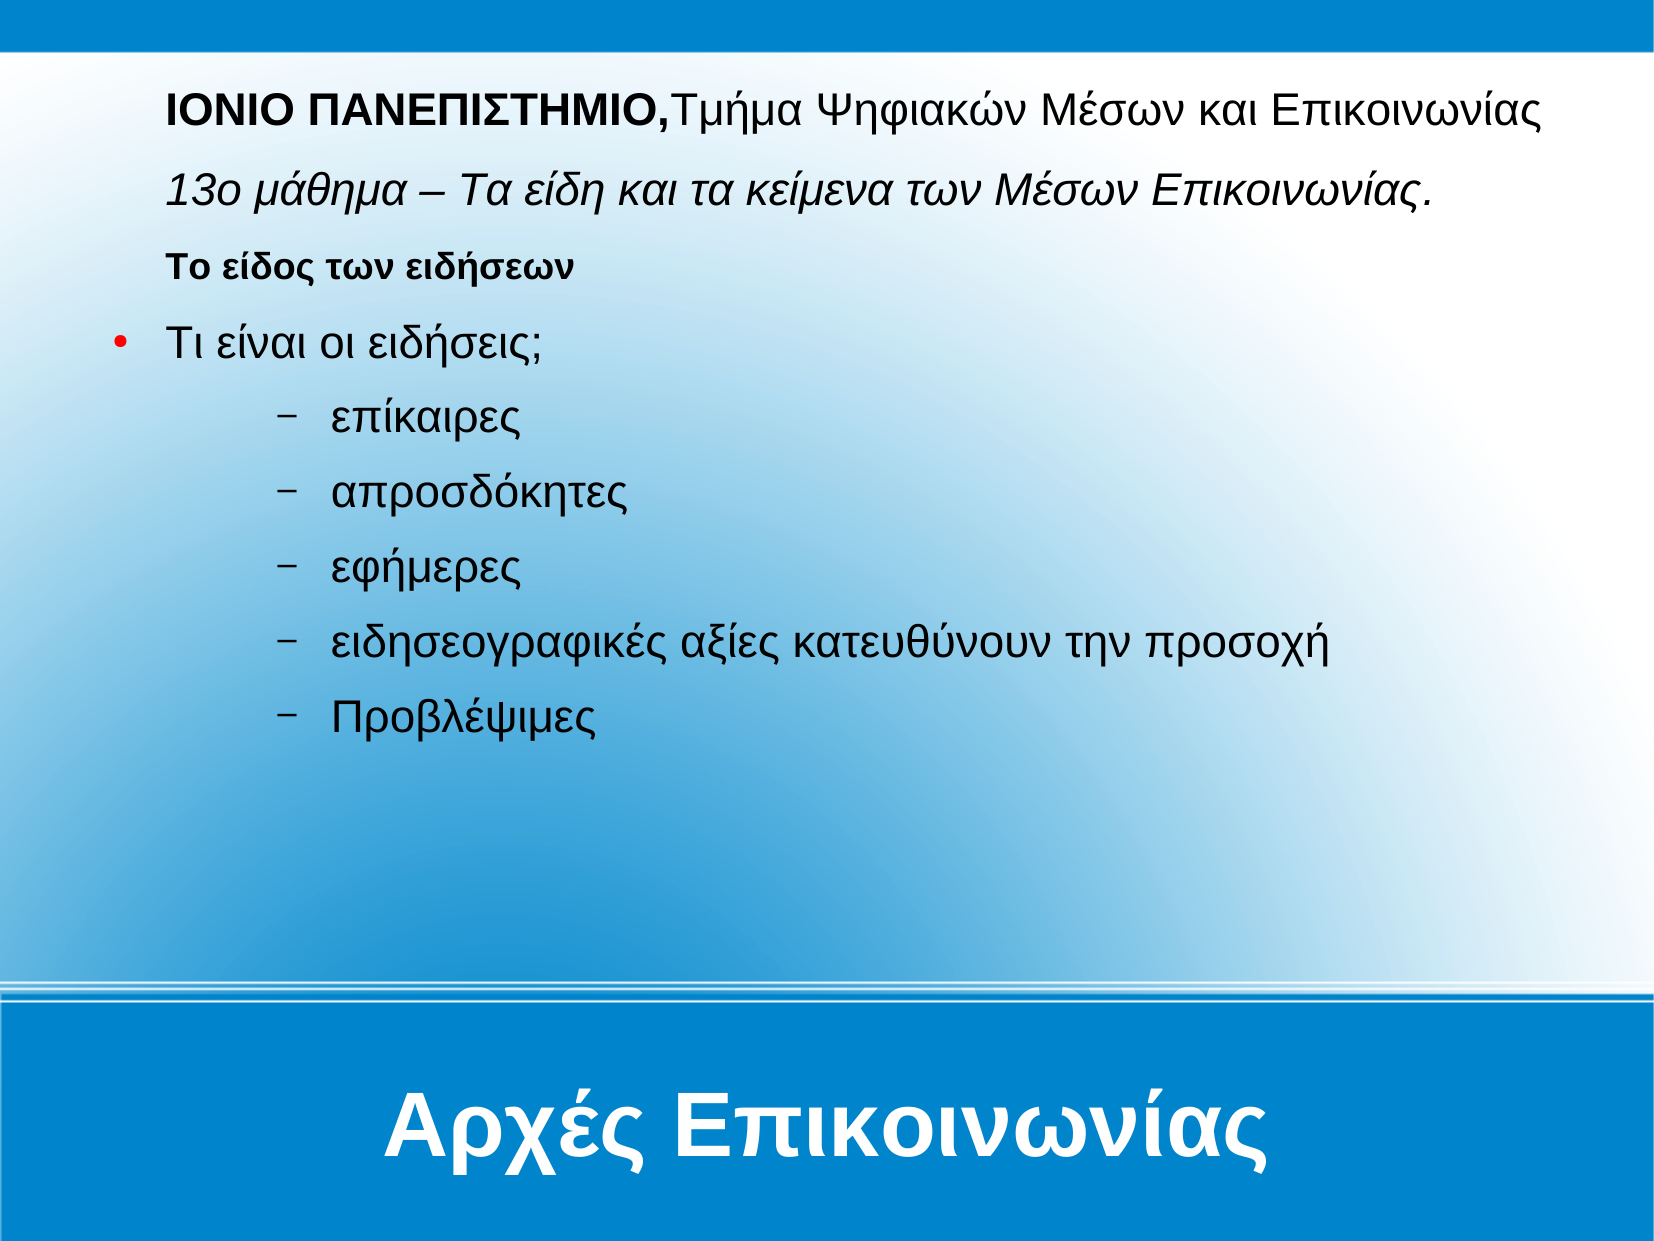

ΙΟΝΙΟ ΠΑΝΕΠΙΣΤΗΜΙΟ,Τμήμα Ψηφιακών Μέσων και Επικοινωνίας
13ο μάθημα – Τα είδη και τα κείμενα των Μέσων Επικοινωνίας.
Το είδος των ειδήσεων
Τι είναι οι ειδήσεις;
επίκαιρες
απροσδόκητες
εφήμερες
ειδησεογραφικές αξίες κατευθύνουν την προσοχή
Προβλέψιμες
# Αρχές Επικοινωνίας